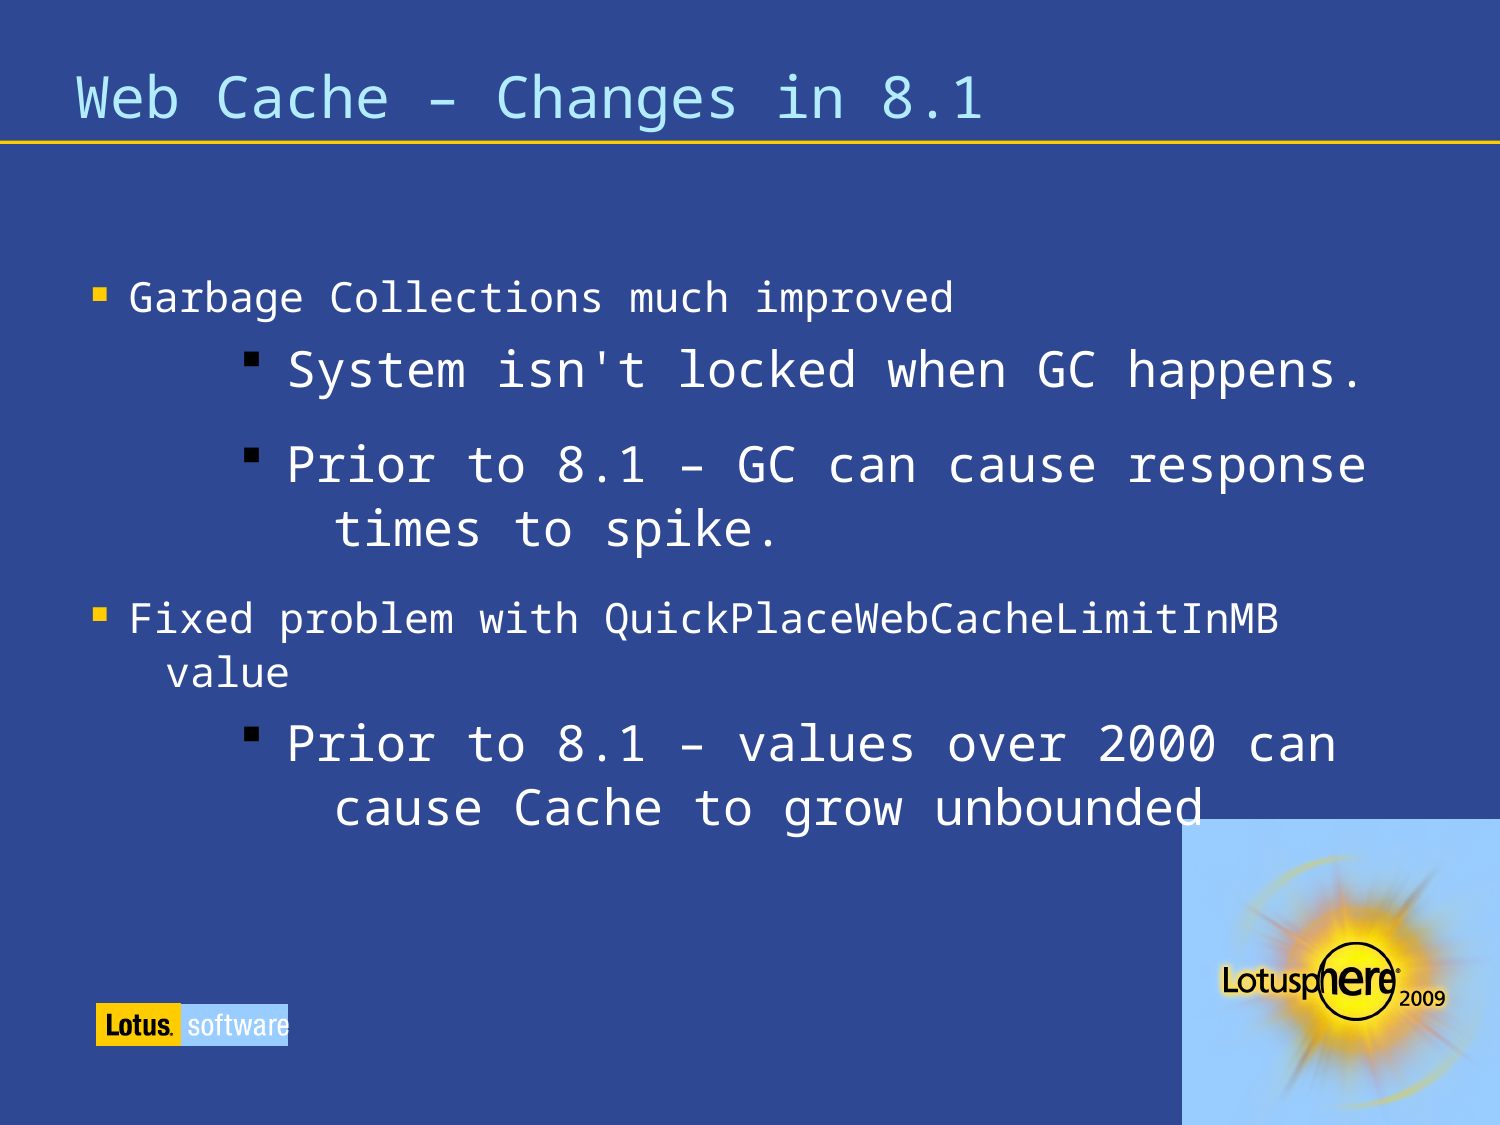

# Web Cache – Changes in 8.1
Garbage Collections much improved
System isn't locked when GC happens.
Prior to 8.1 – GC can cause response times to spike.
Fixed problem with QuickPlaceWebCacheLimitInMB value
Prior to 8.1 – values over 2000 can cause Cache to grow unbounded